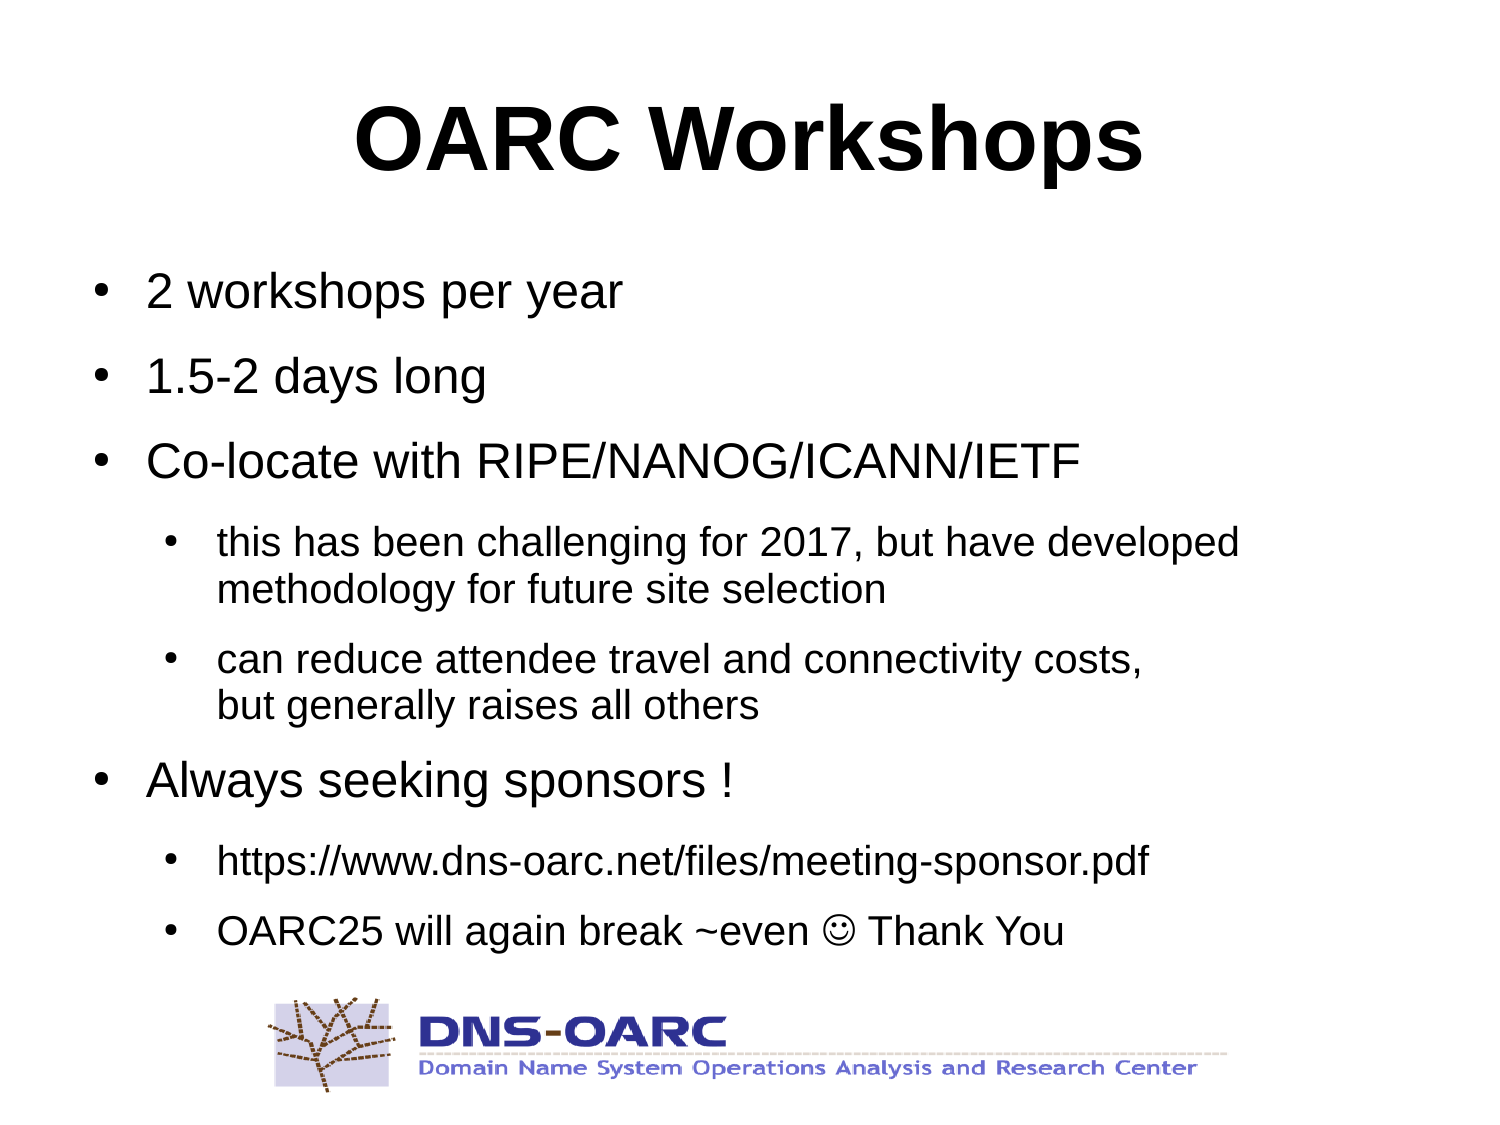

# OARC Workshops
2 workshops per year
1.5-2 days long
Co-locate with RIPE/NANOG/ICANN/IETF
this has been challenging for 2017, but have developed methodology for future site selection
can reduce attendee travel and connectivity costs,
but generally raises all others
Always seeking sponsors !
https://www.dns-oarc.net/files/meeting-sponsor.pdf
OARC25 will again break ~even ☺ Thank You